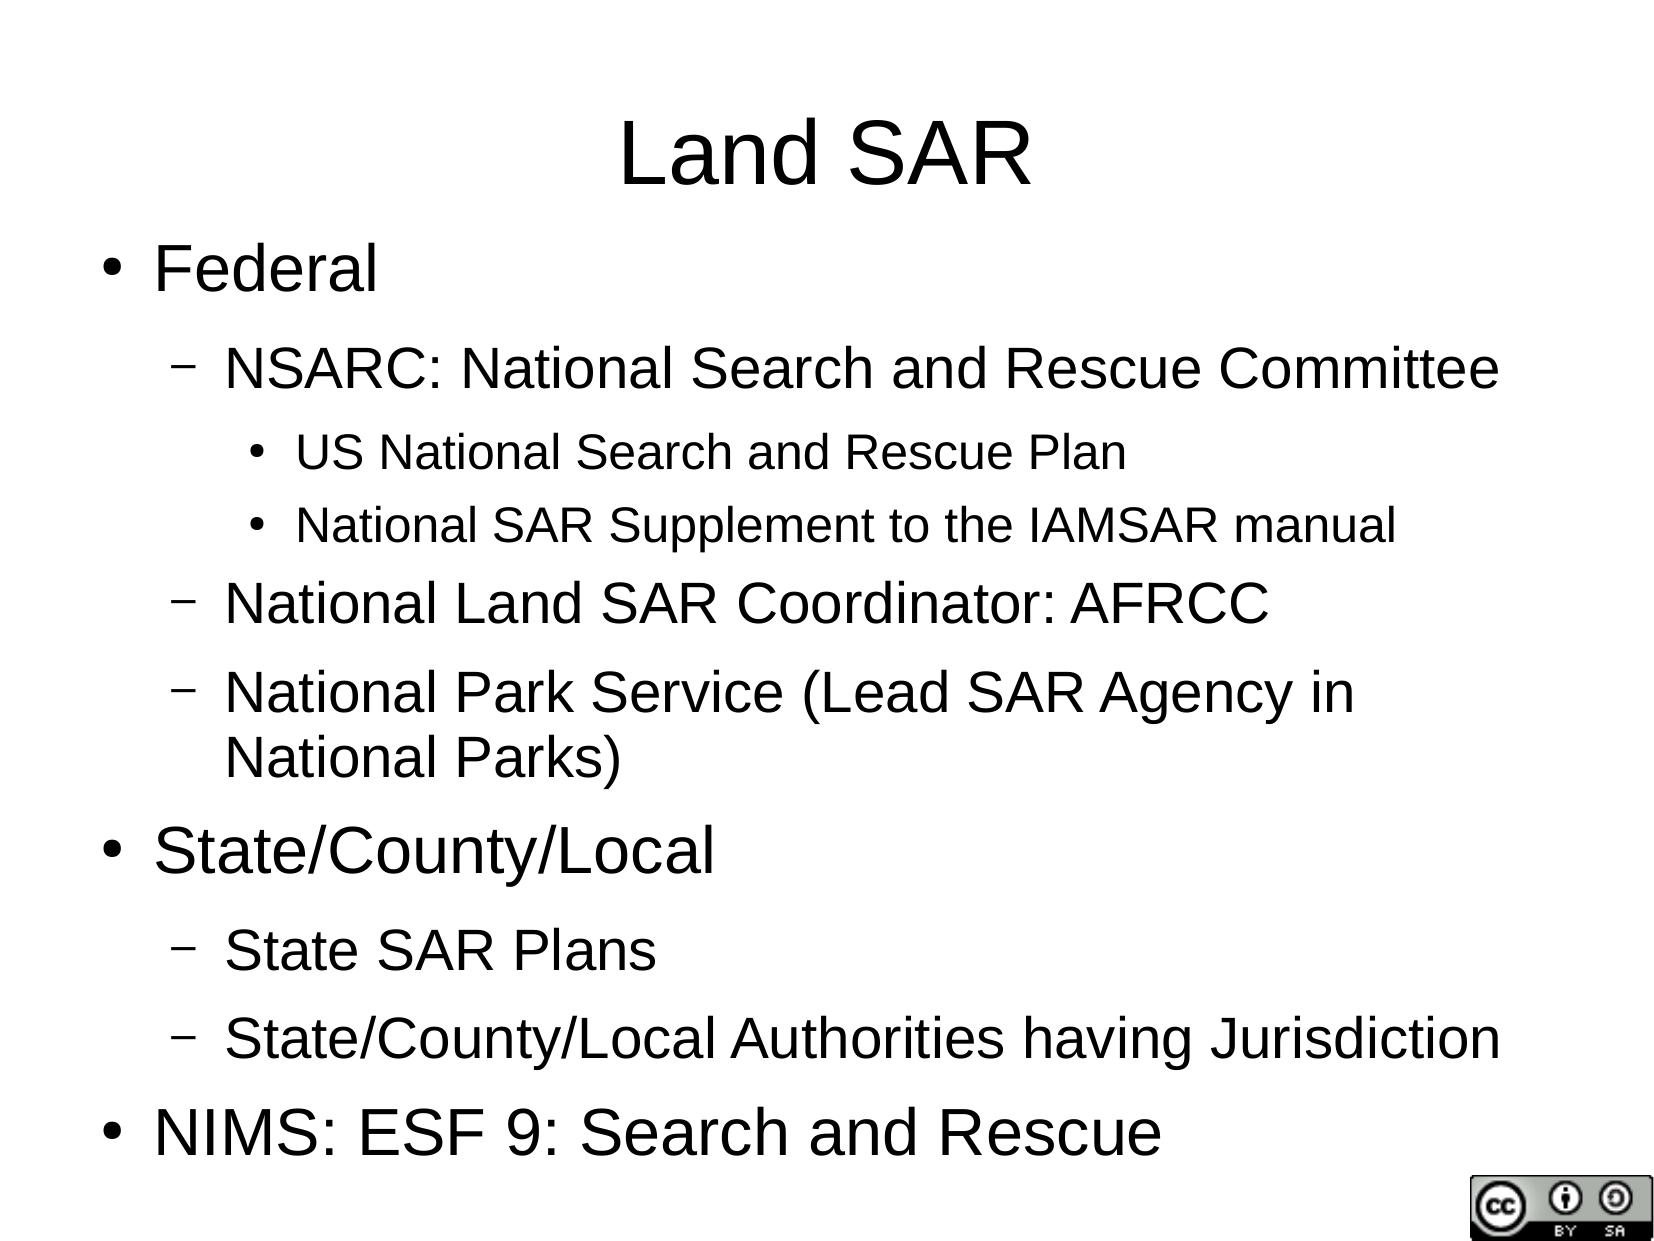

# Land SAR
Federal
NSARC: National Search and Rescue Committee
US National Search and Rescue Plan
National SAR Supplement to the IAMSAR manual
National Land SAR Coordinator: AFRCC
National Park Service (Lead SAR Agency in National Parks)
State/County/Local
State SAR Plans
State/County/Local Authorities having Jurisdiction
NIMS: ESF 9: Search and Rescue